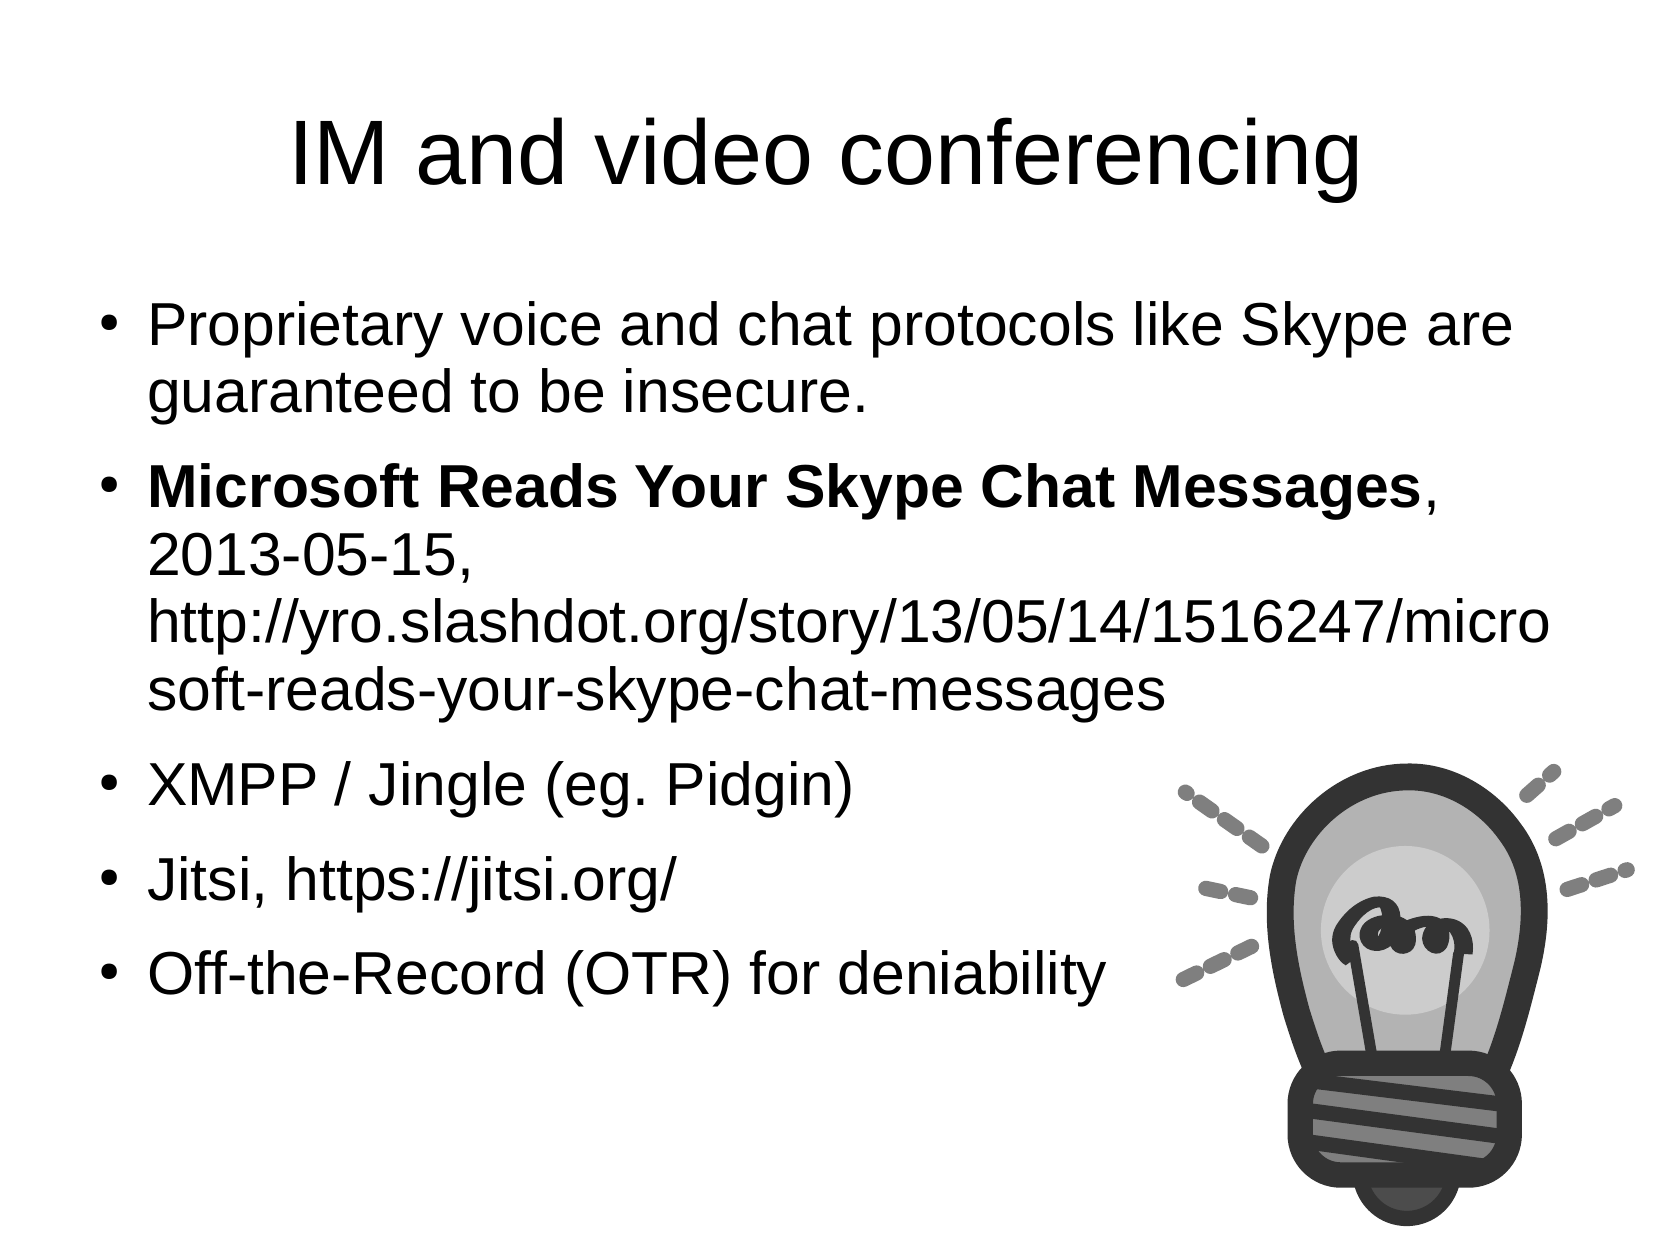

# IM and video conferencing
Proprietary voice and chat protocols like Skype are guaranteed to be insecure.
Microsoft Reads Your Skype Chat Messages, 2013-05-15, http://yro.slashdot.org/story/13/05/14/1516247/microsoft-reads-your-skype-chat-messages
XMPP / Jingle (eg. Pidgin)
Jitsi, https://jitsi.org/
Off-the-Record (OTR) for deniability